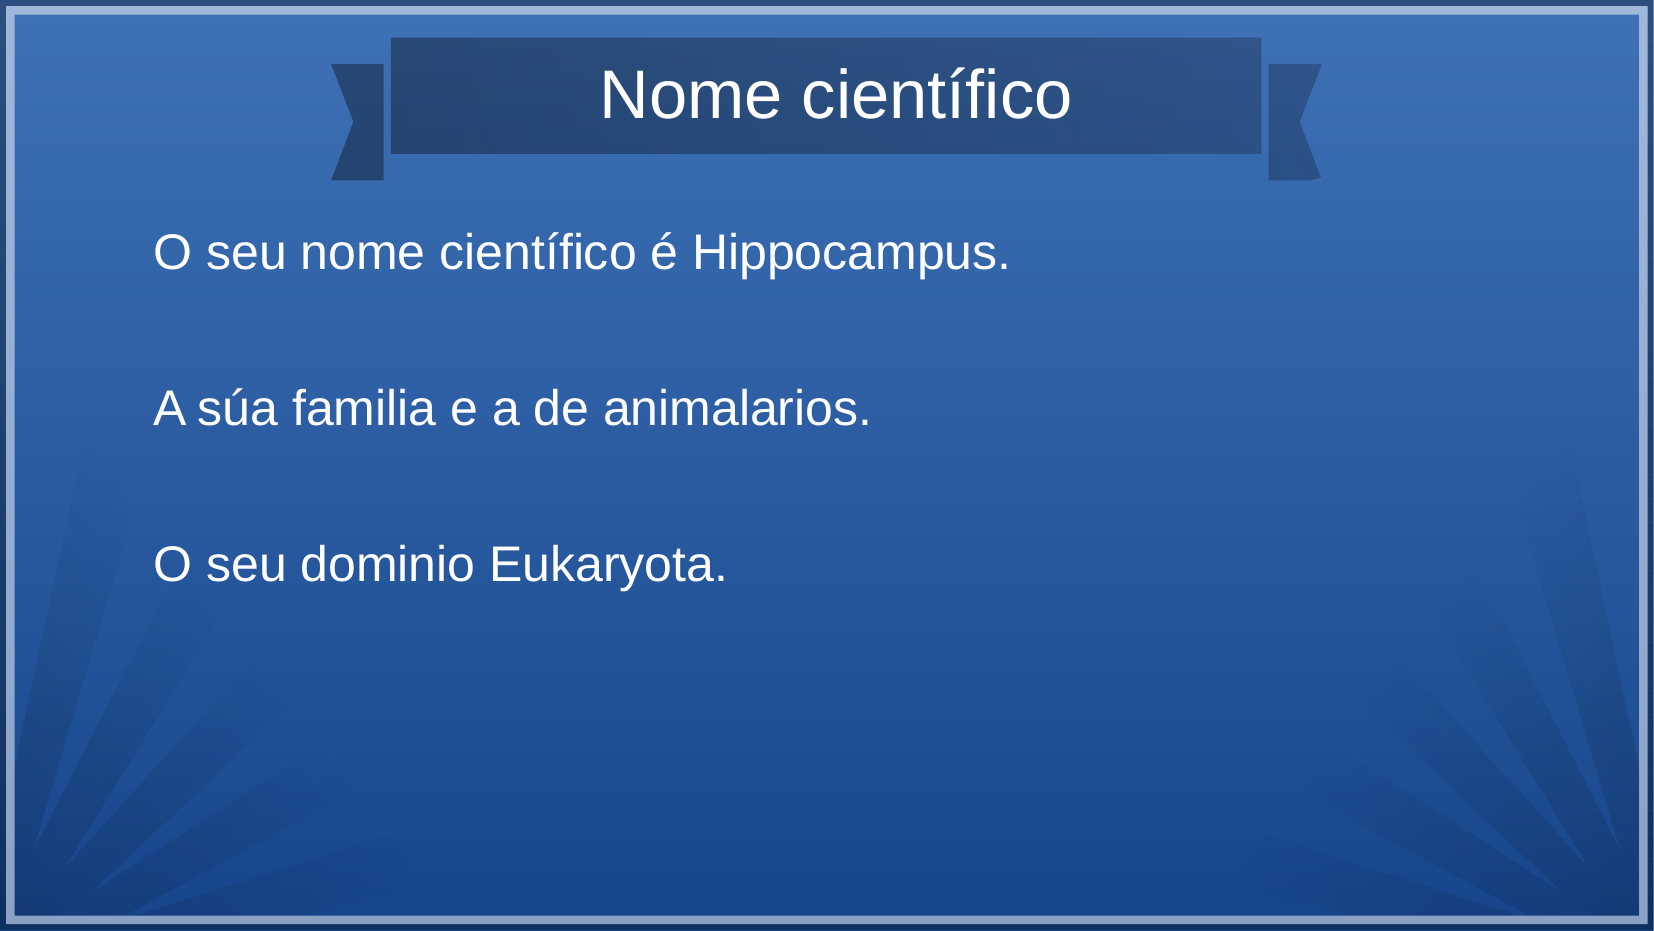

# Nome científico
O seu nome científico é Hippocampus.
A súa familia e a de animalarios.
O seu dominio Eukaryota.